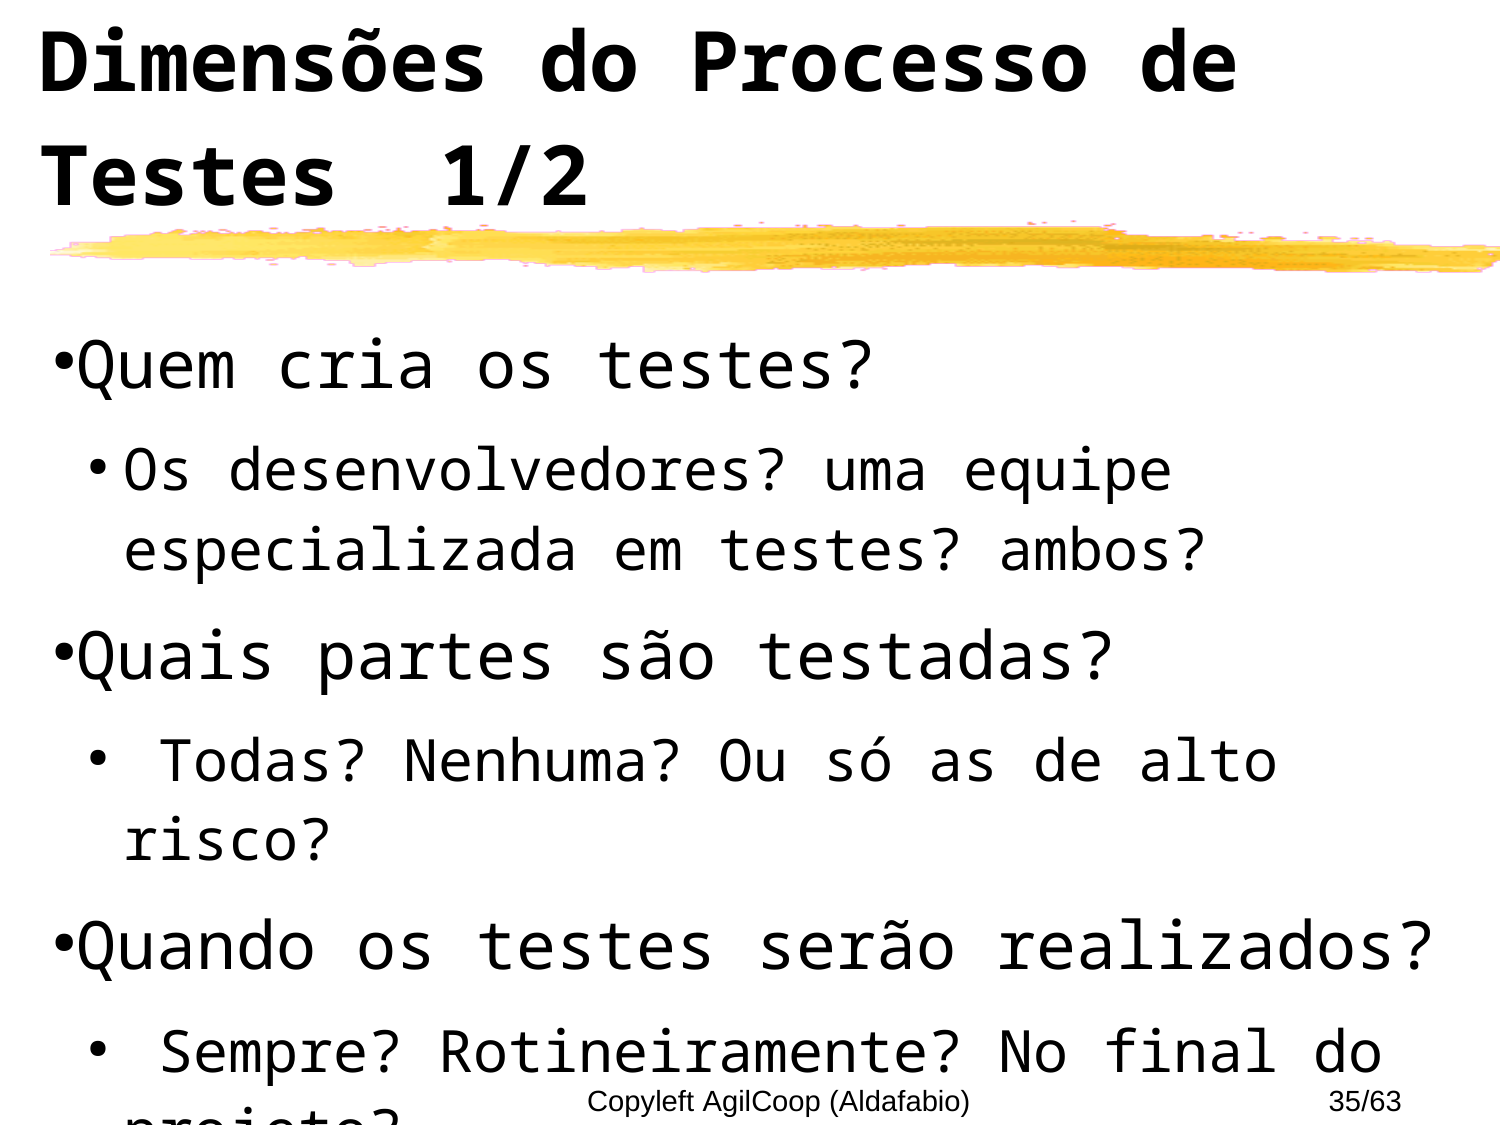

# Dimensões do Processo de Testes 1/2
Quem cria os testes?
Os desenvolvedores? uma equipe especializada em testes? ambos?
Quais partes são testadas?
 Todas? Nenhuma? Ou só as de alto risco?
Quando os testes serão realizados?
 Sempre? Rotineiramente? No final do projeto?
35